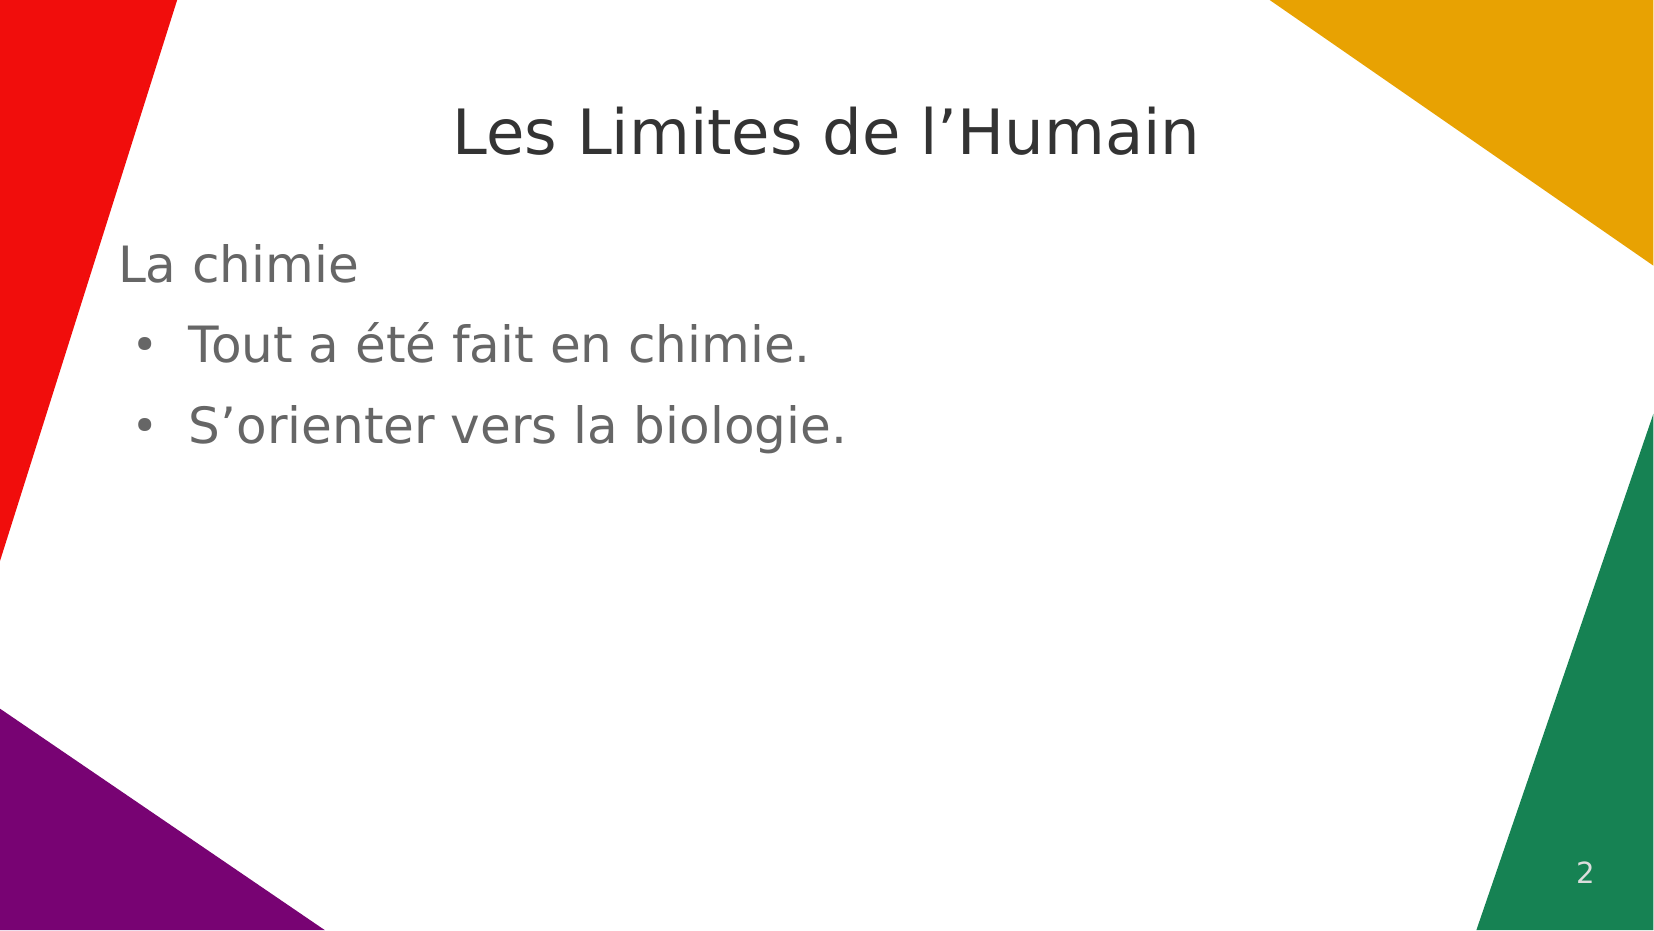

# Les Limites de l’Humain
La chimie
Tout a été fait en chimie.
S’orienter vers la biologie.
2